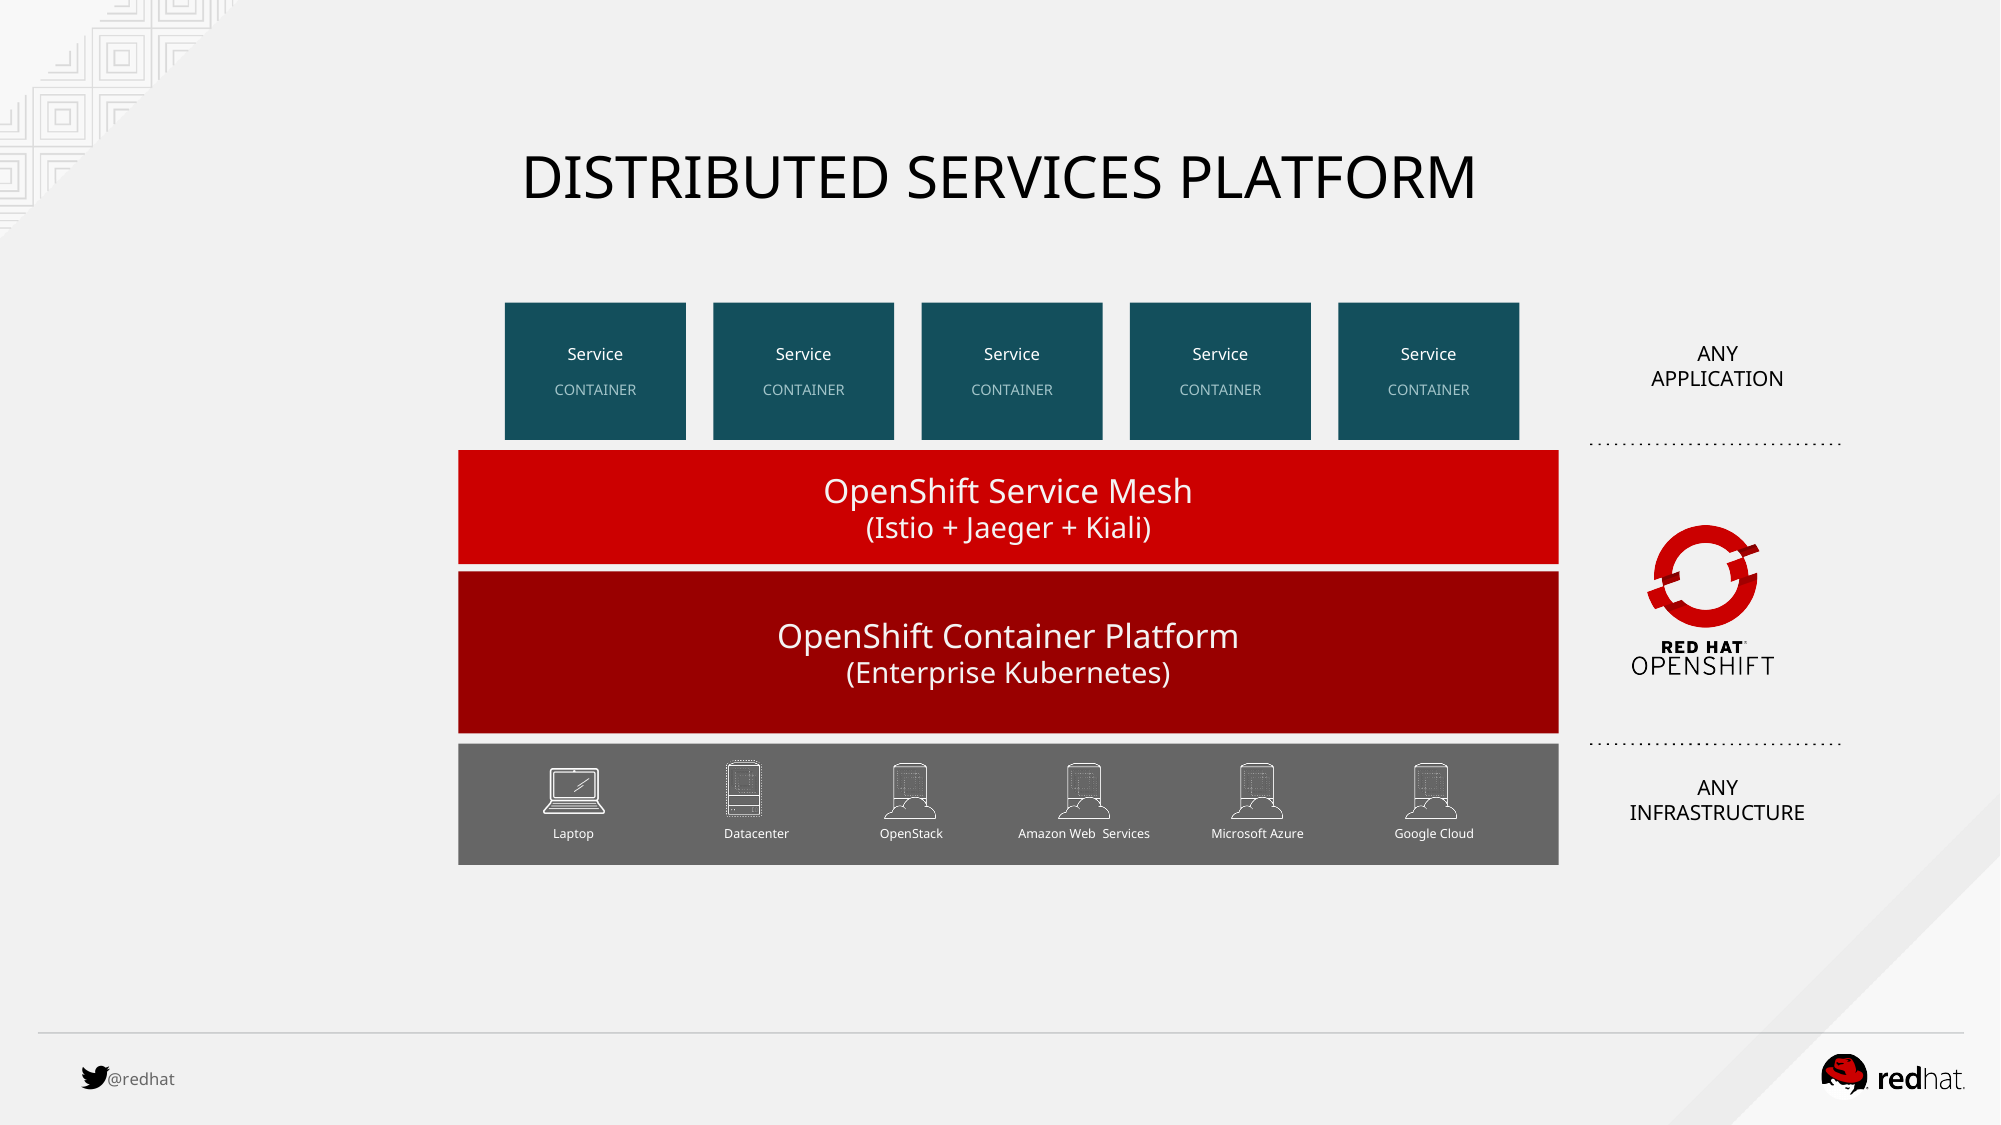

DISTRIBUTED SERVICES PLATFORM
Service
CONTAINER
Service
CONTAINER
Service
CONTAINER
Service
CONTAINER
Service
CONTAINER
ANY
APPLICATION
OpenShift Service Mesh
(Istio + Jaeger + Kiali)
OpenShift Container Platform
(Enterprise Kubernetes)
Laptop
Datacenter
OpenStack
Amazon Web Services
Microsoft Azure
Google Cloud
ANY
INFRASTRUCTURE